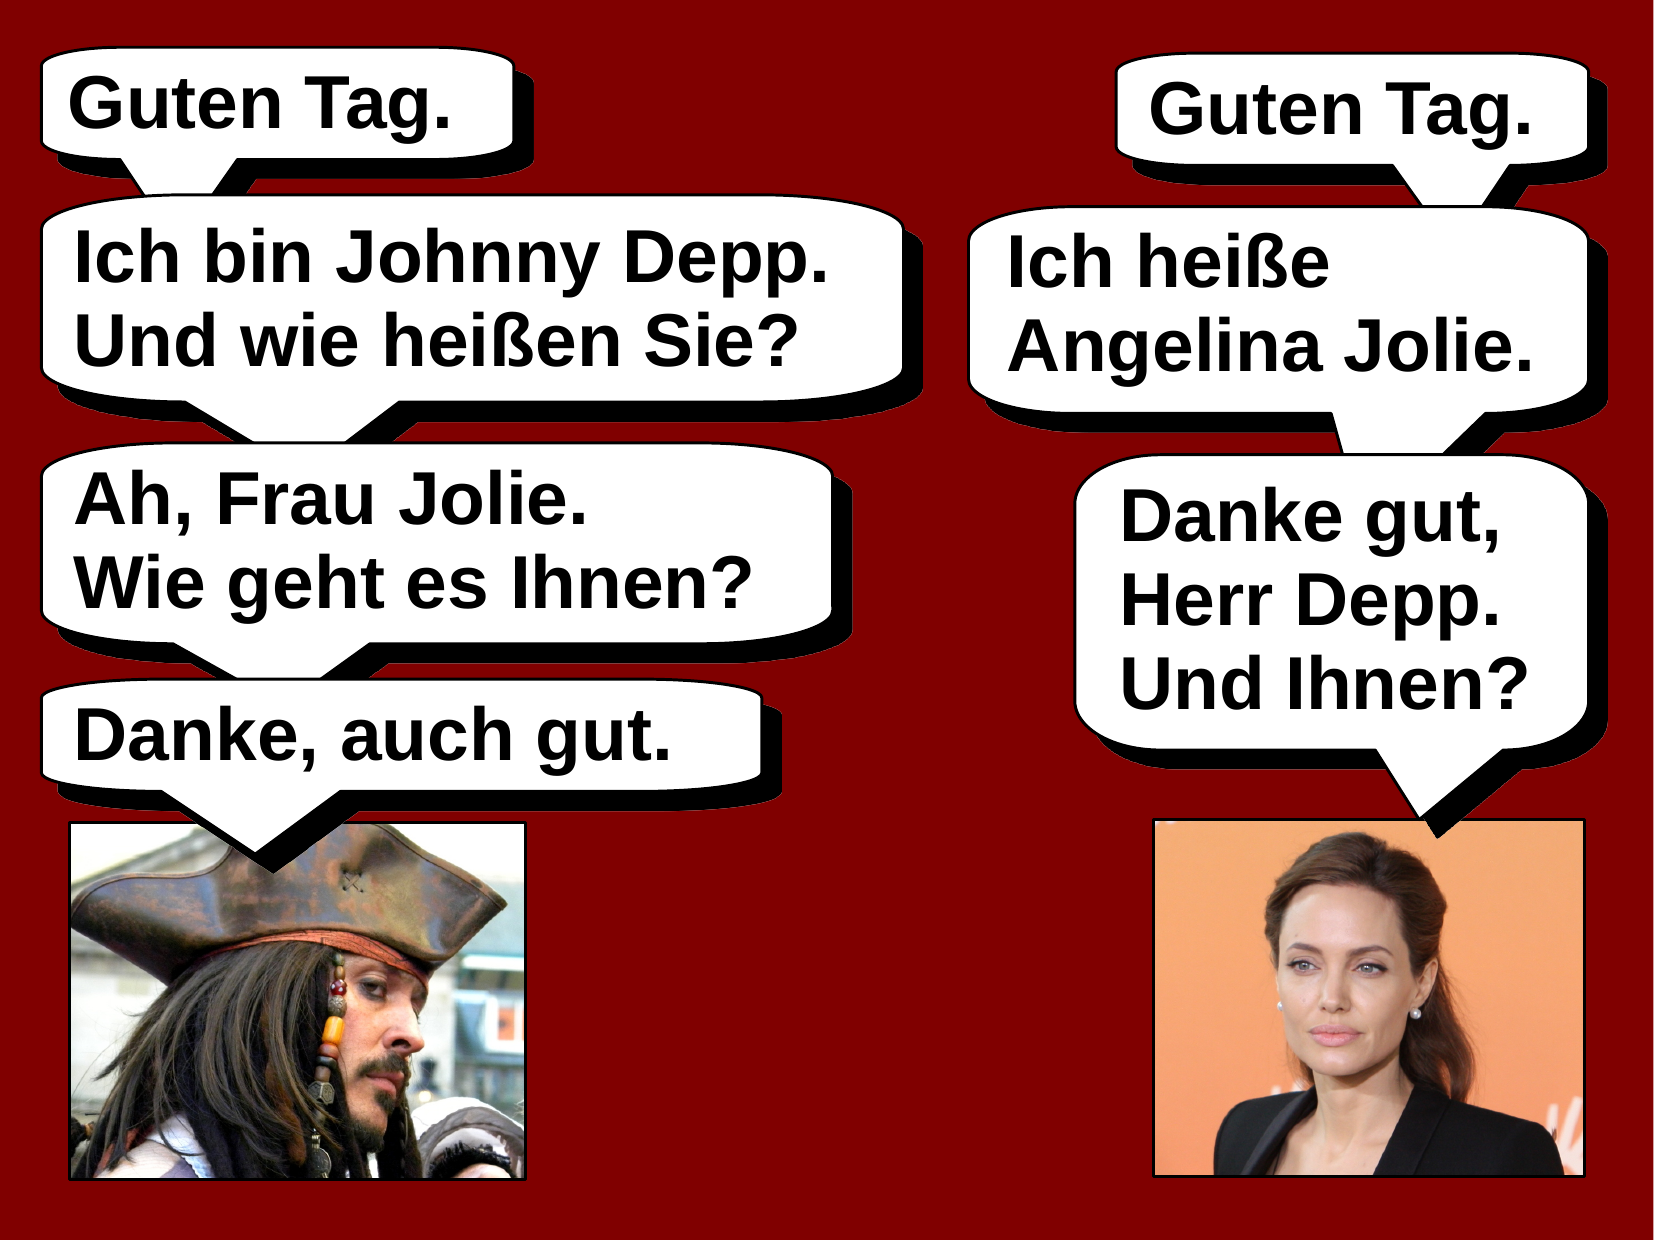

Guten Tag.
Guten Tag.
Ich bin Johnny Depp.
Und wie heißen Sie?
Ich heiße Angelina Jolie.
Ah, Frau Jolie.
Wie geht es Ihnen?
Danke gut, Herr Depp.
Und Ihnen?
Danke, auch gut.